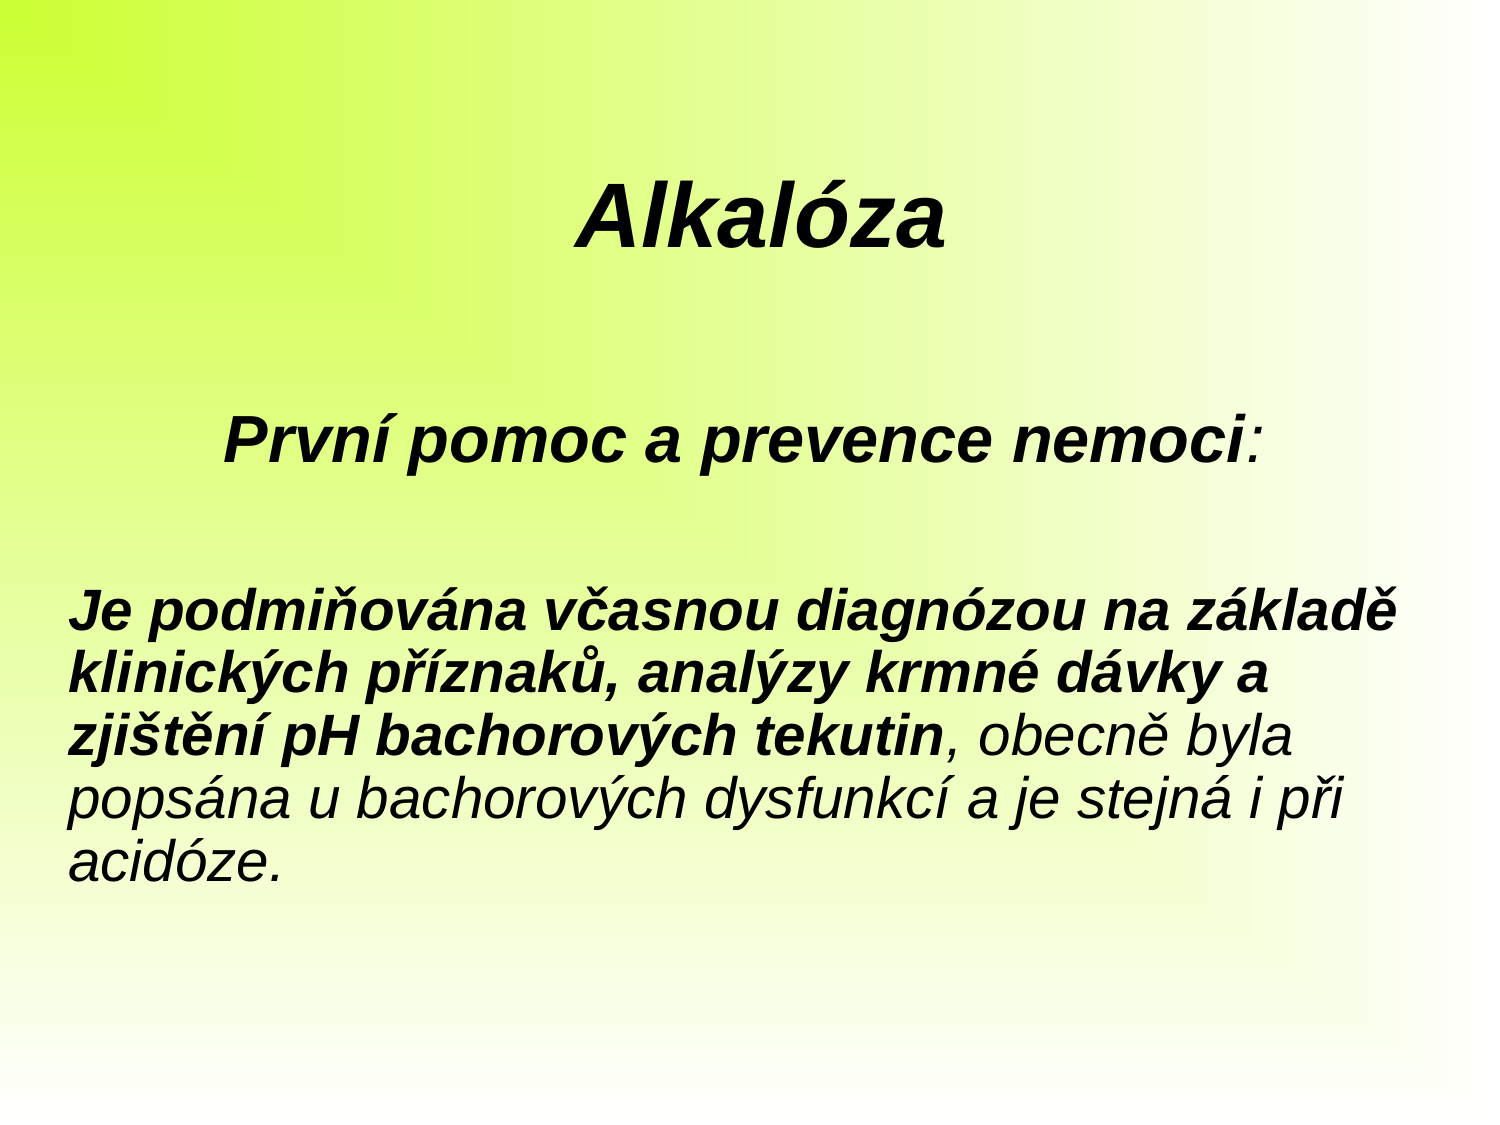

# Alkalóza
První pomoc a prevence nemoci:
Je podmiňována včasnou diagnózou na základě klinických příznaků, analýzy krmné dávky a zjištění pH bachorových tekutin, obecně byla popsána u bachorových dysfunkcí a je stejná i při acidóze.